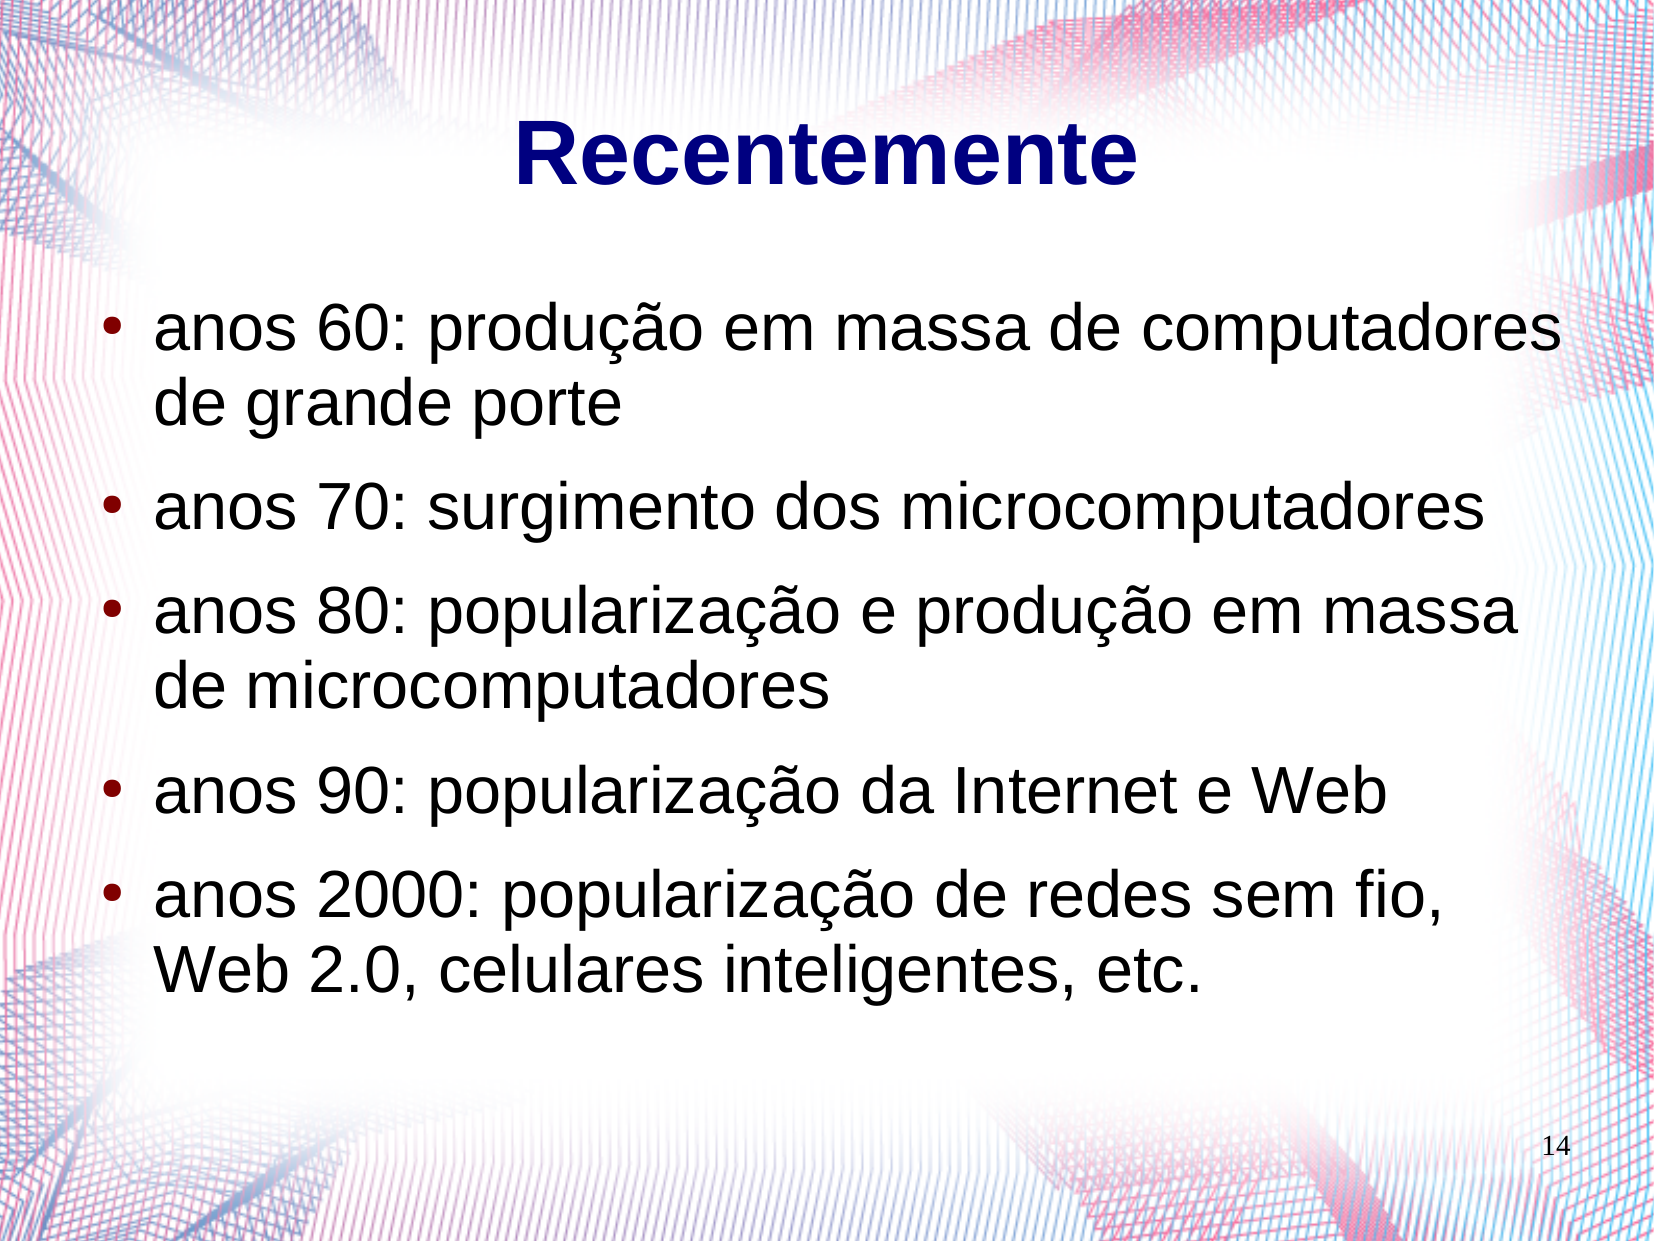

# Recentemente
anos 60: produção em massa de computadores de grande porte
anos 70: surgimento dos microcomputadores
anos 80: popularização e produção em massa de microcomputadores
anos 90: popularização da Internet e Web
anos 2000: popularização de redes sem fio, Web 2.0, celulares inteligentes, etc.
14